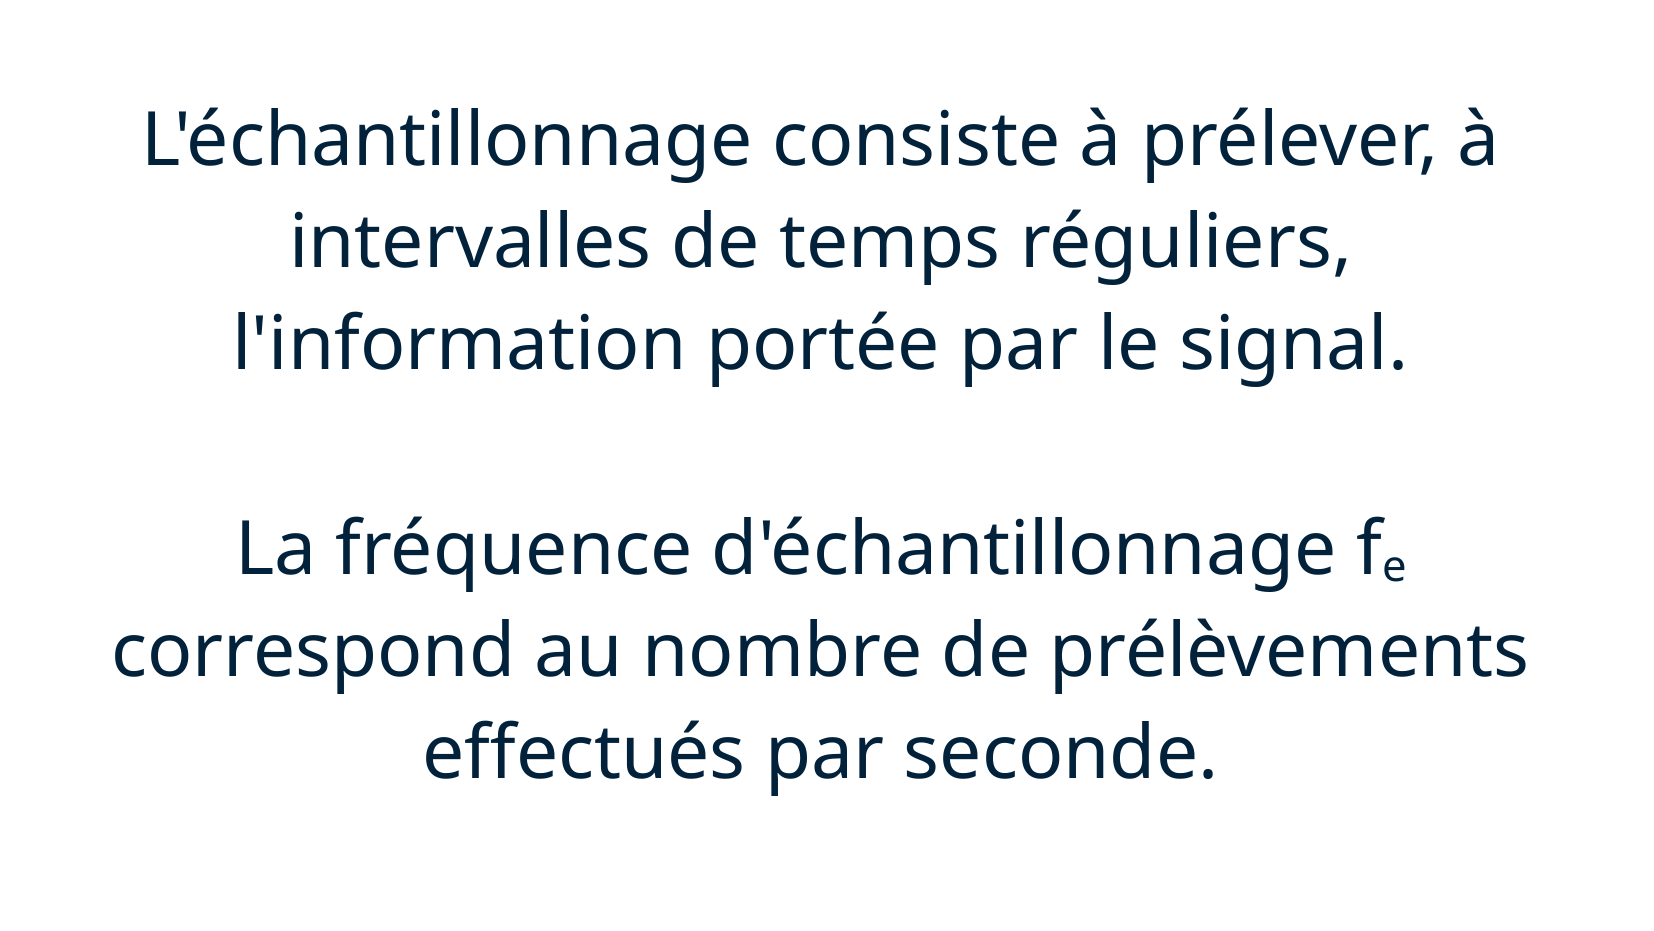

# L'échantillonnage consiste à prélever, à intervalles de temps réguliers, l'information portée par le signal. La fréquence d'échantillonnage fe correspond au nombre de prélèvements effectués par seconde.